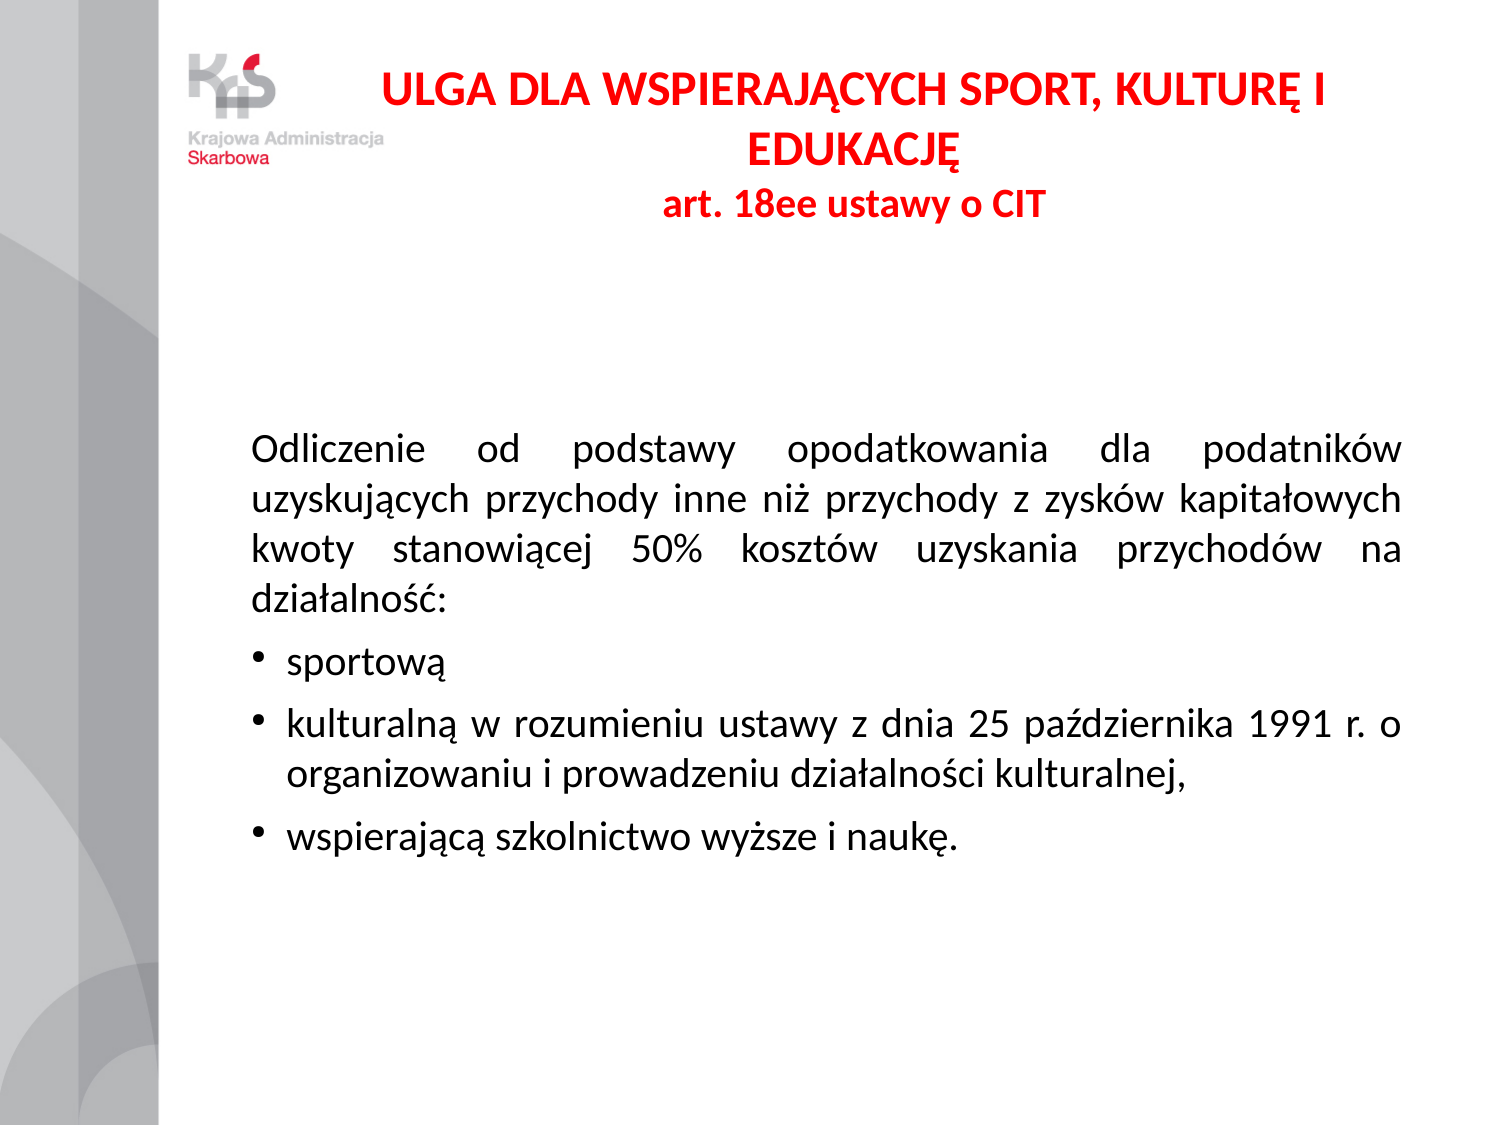

# Ulga dla wspierających sport, kulturę i edukację art. 18ee ustawy o CIT
Odliczenie od podstawy opodatkowania dla podatników uzyskujących przychody inne niż przychody z zysków kapitałowych kwoty stanowiącej 50% kosztów uzyskania przychodów na działalność:
sportową
kulturalną w rozumieniu ustawy z dnia 25 października 1991 r. o organizowaniu i prowadzeniu działalności kulturalnej,
wspierającą szkolnictwo wyższe i naukę.